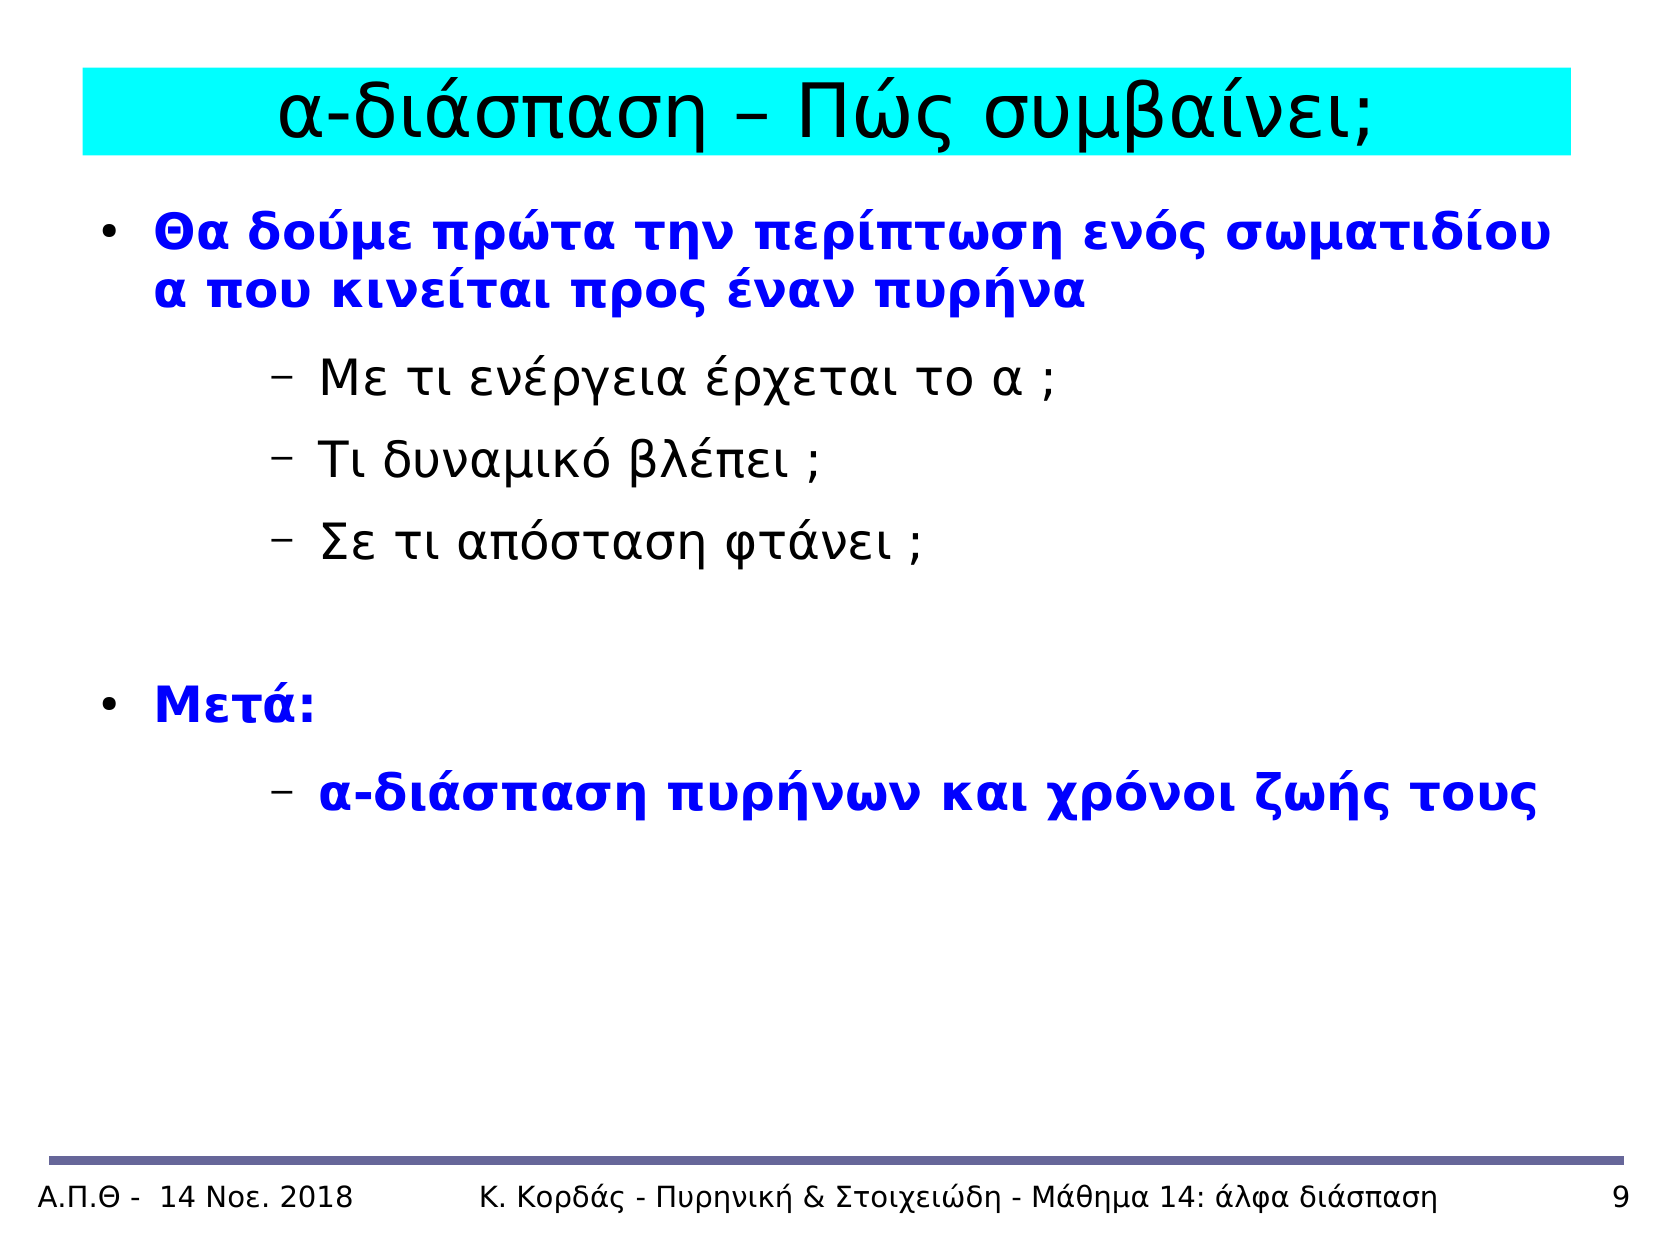

# α-διάσπαση – Πώς συμβαίνει;
Θα δούμε πρώτα την περίπτωση ενός σωματιδίου α που κινείται προς έναν πυρήνα
Με τι ενέργεια έρχεται το α ;
Τι δυναμικό βλέπει ;
Σε τι απόσταση φτάνει ;
Μετά:
α-διάσπαση πυρήνων και χρόνοι ζωής τους
Α.Π.Θ - 14 Νοε. 2018
Κ. Κορδάς - Πυρηνική & Στοιχειώδη - Μάθημα 14: άλφα διάσπαση
9